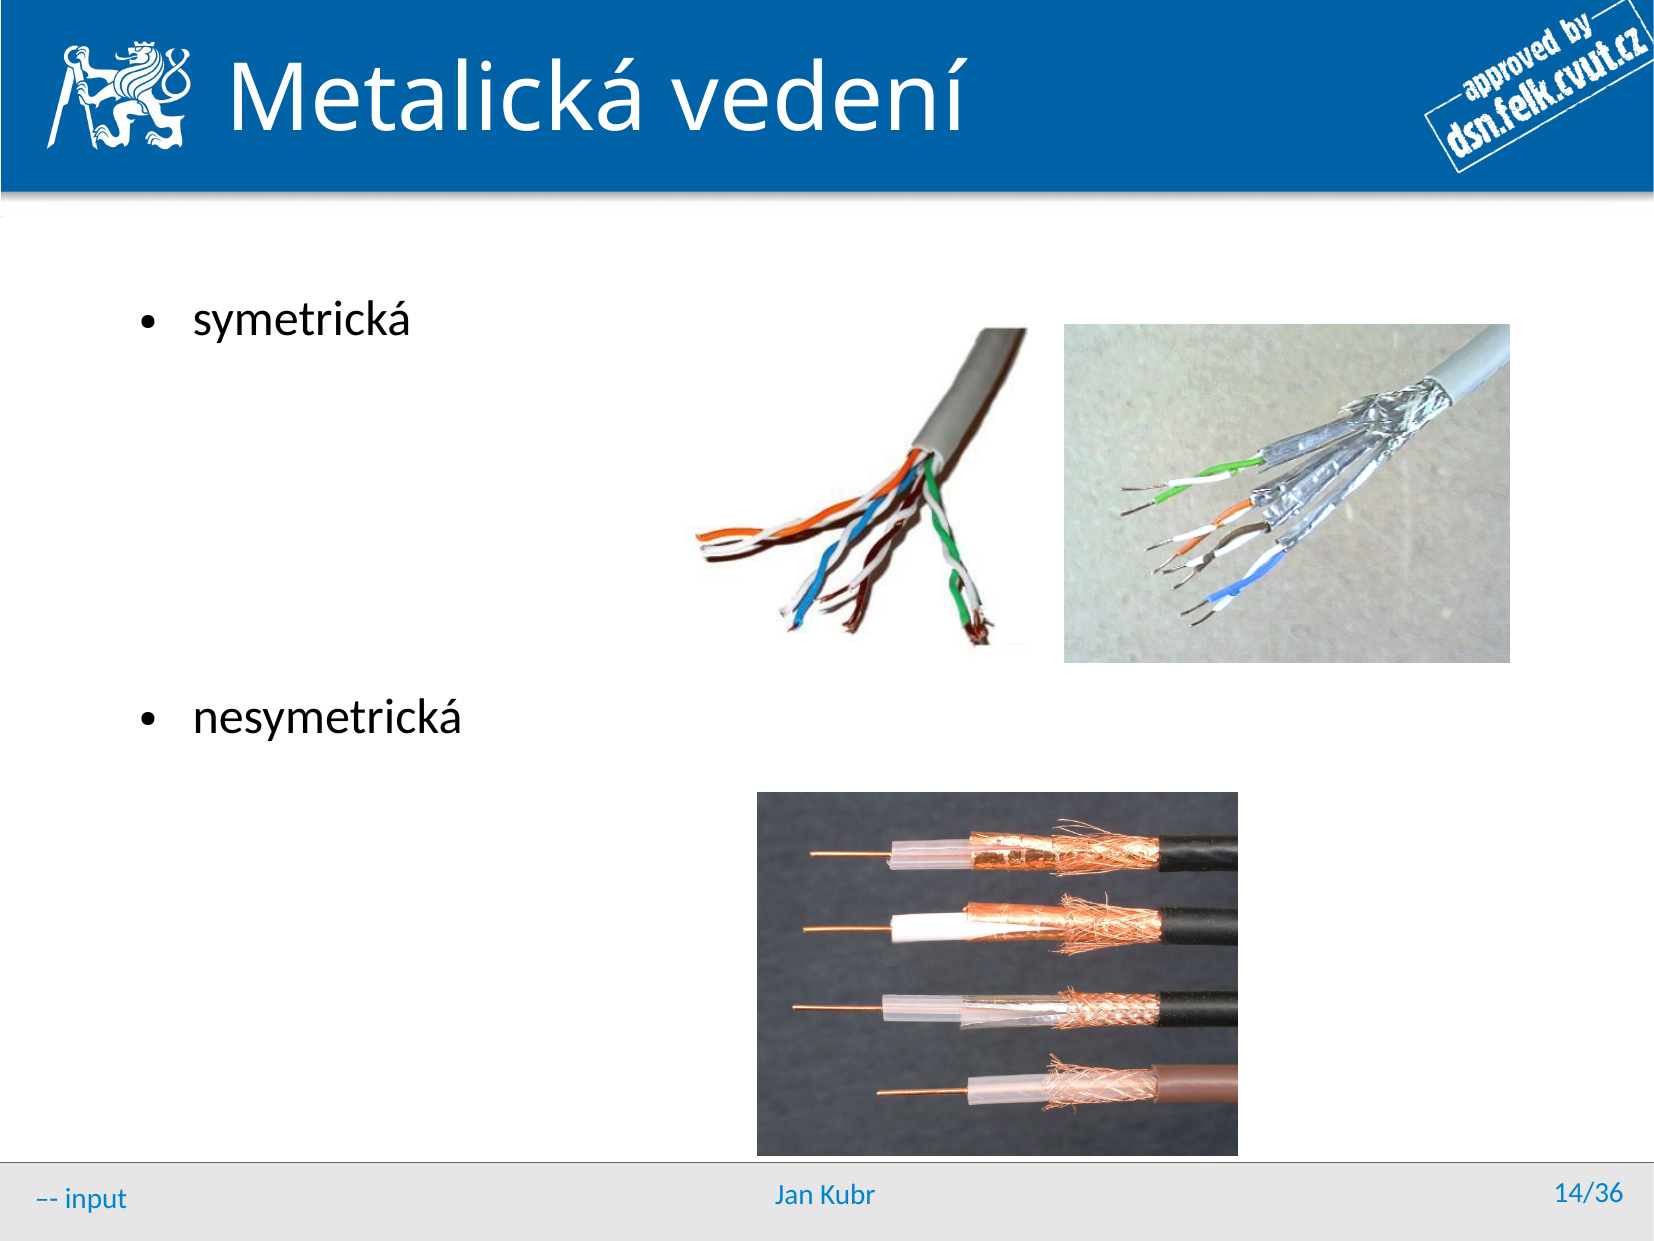

# Metalická vedení
symetrická
nesymetrická
14
Jan Kubr
02/2006